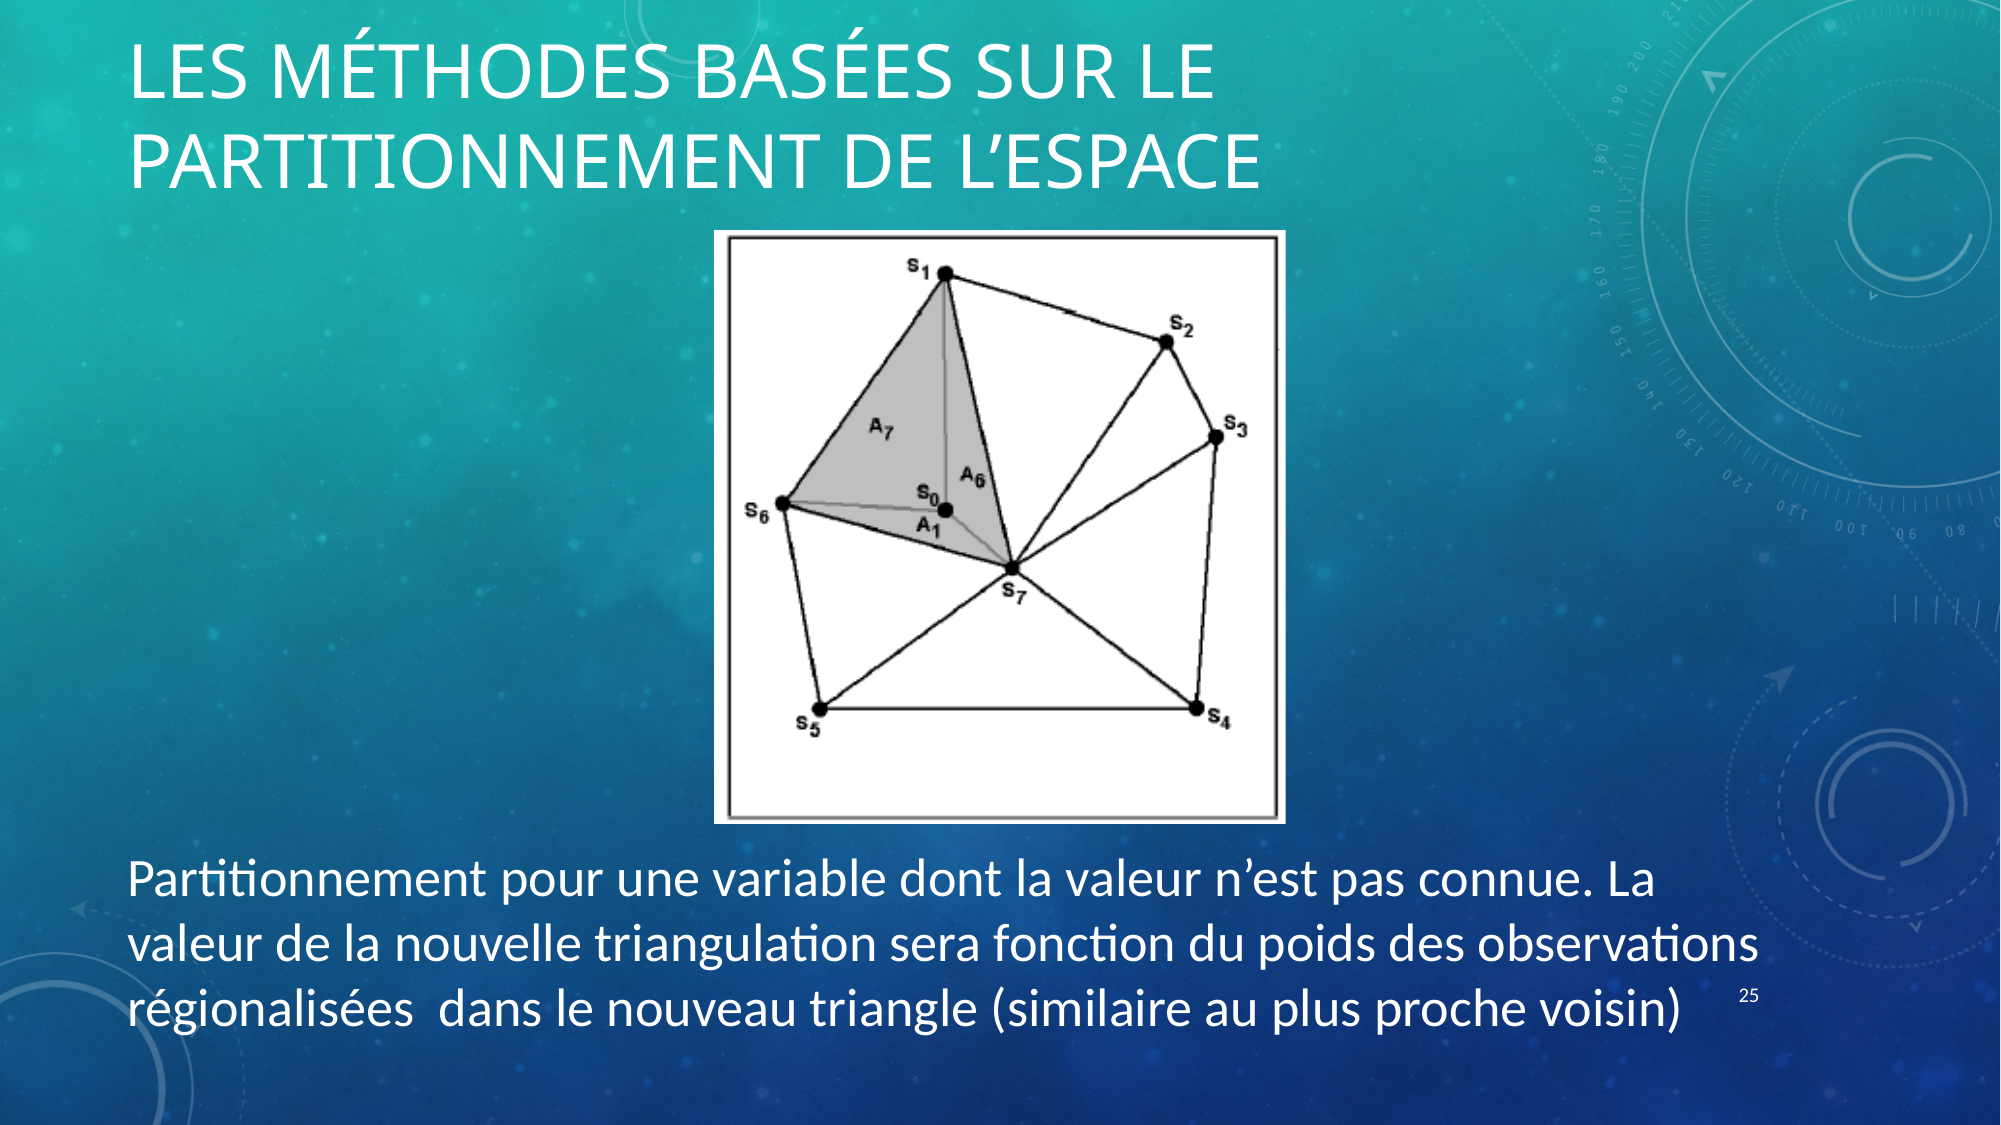

# LES MÉTHODES BASÉES SUR LE PARTITIONNEMENT DE L’ESPACE
Partitionnement pour une variable dont la valeur n’est pas connue. La valeur de la nouvelle triangulation sera fonction du poids des observations régionalisées dans le nouveau triangle (similaire au plus proche voisin)